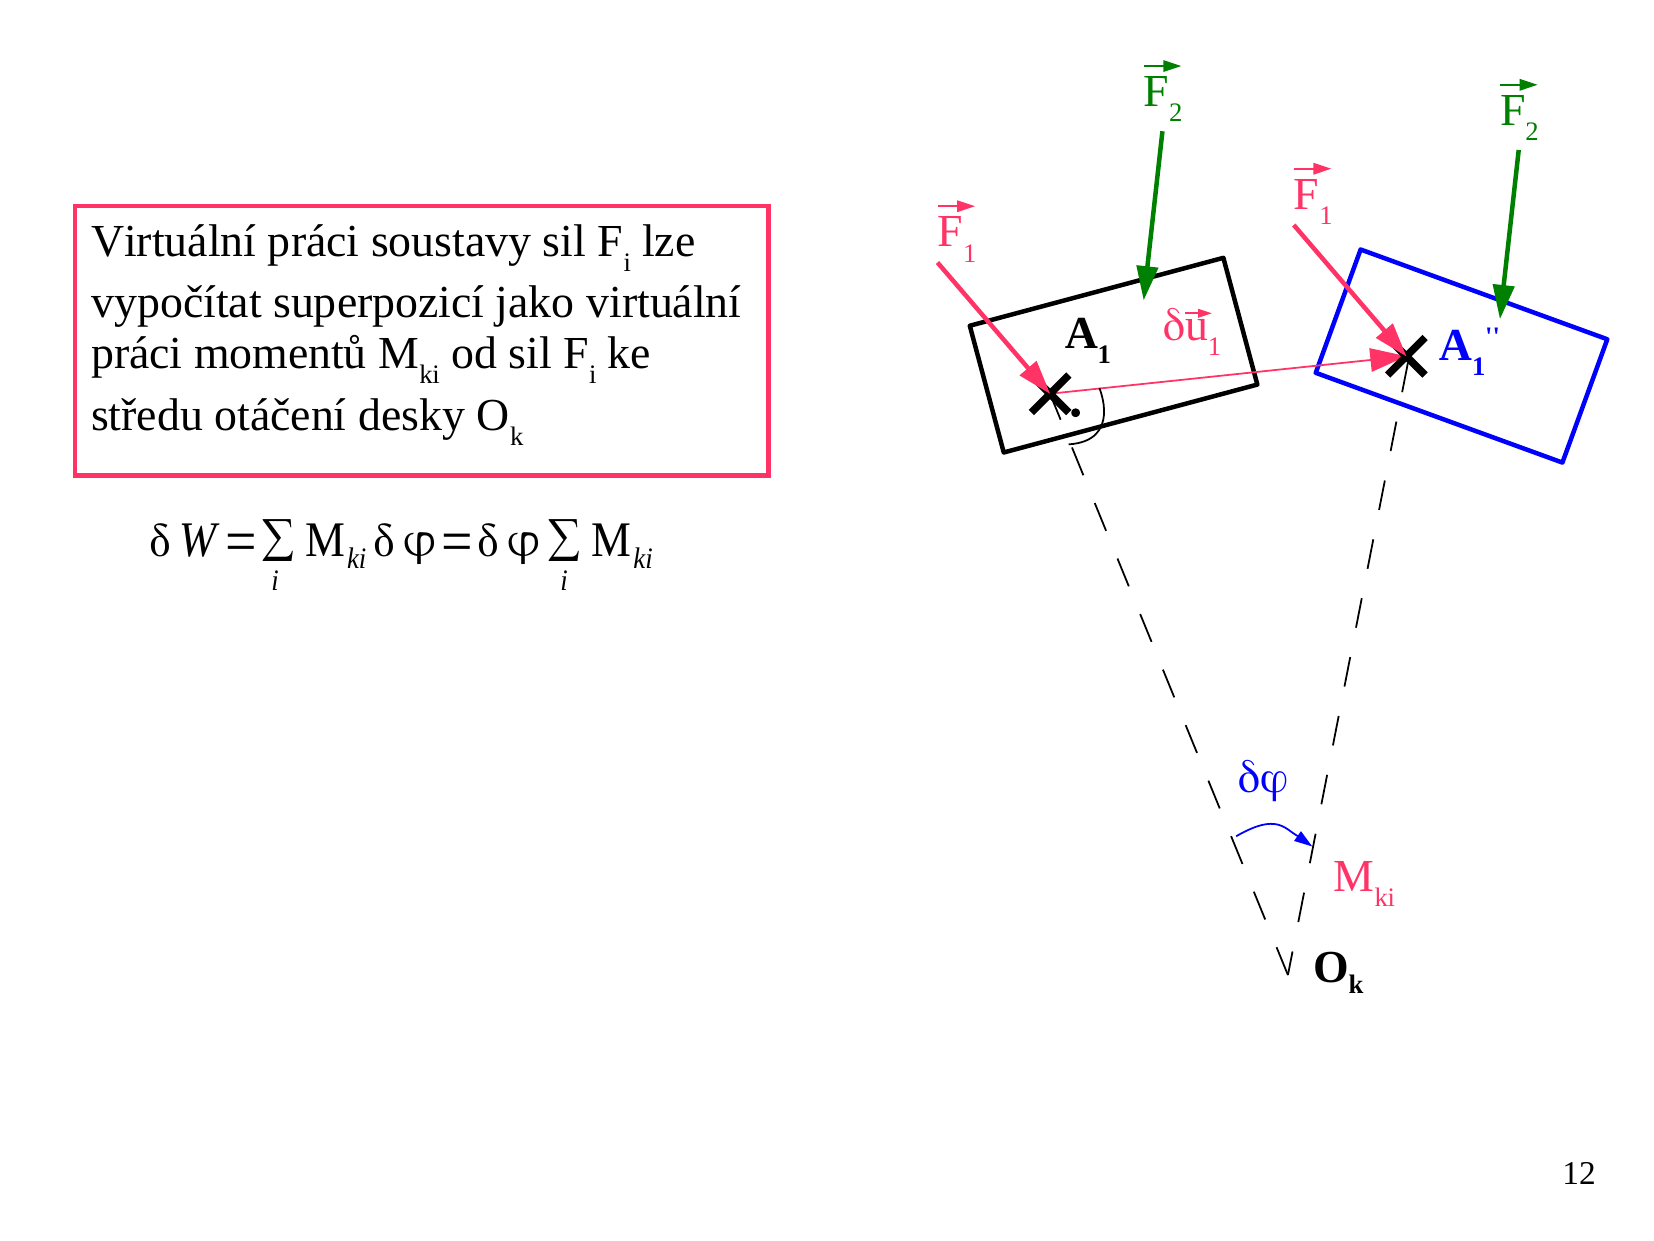

F2
F2
F1
Virtuální práci soustavy sil Fi lze vypočítat superpozicí jako virtuální práci momentů Mki od sil Fi ke středu otáčení desky Ok
F1
A1
du1
A1''
dj
Mki
Ok
12